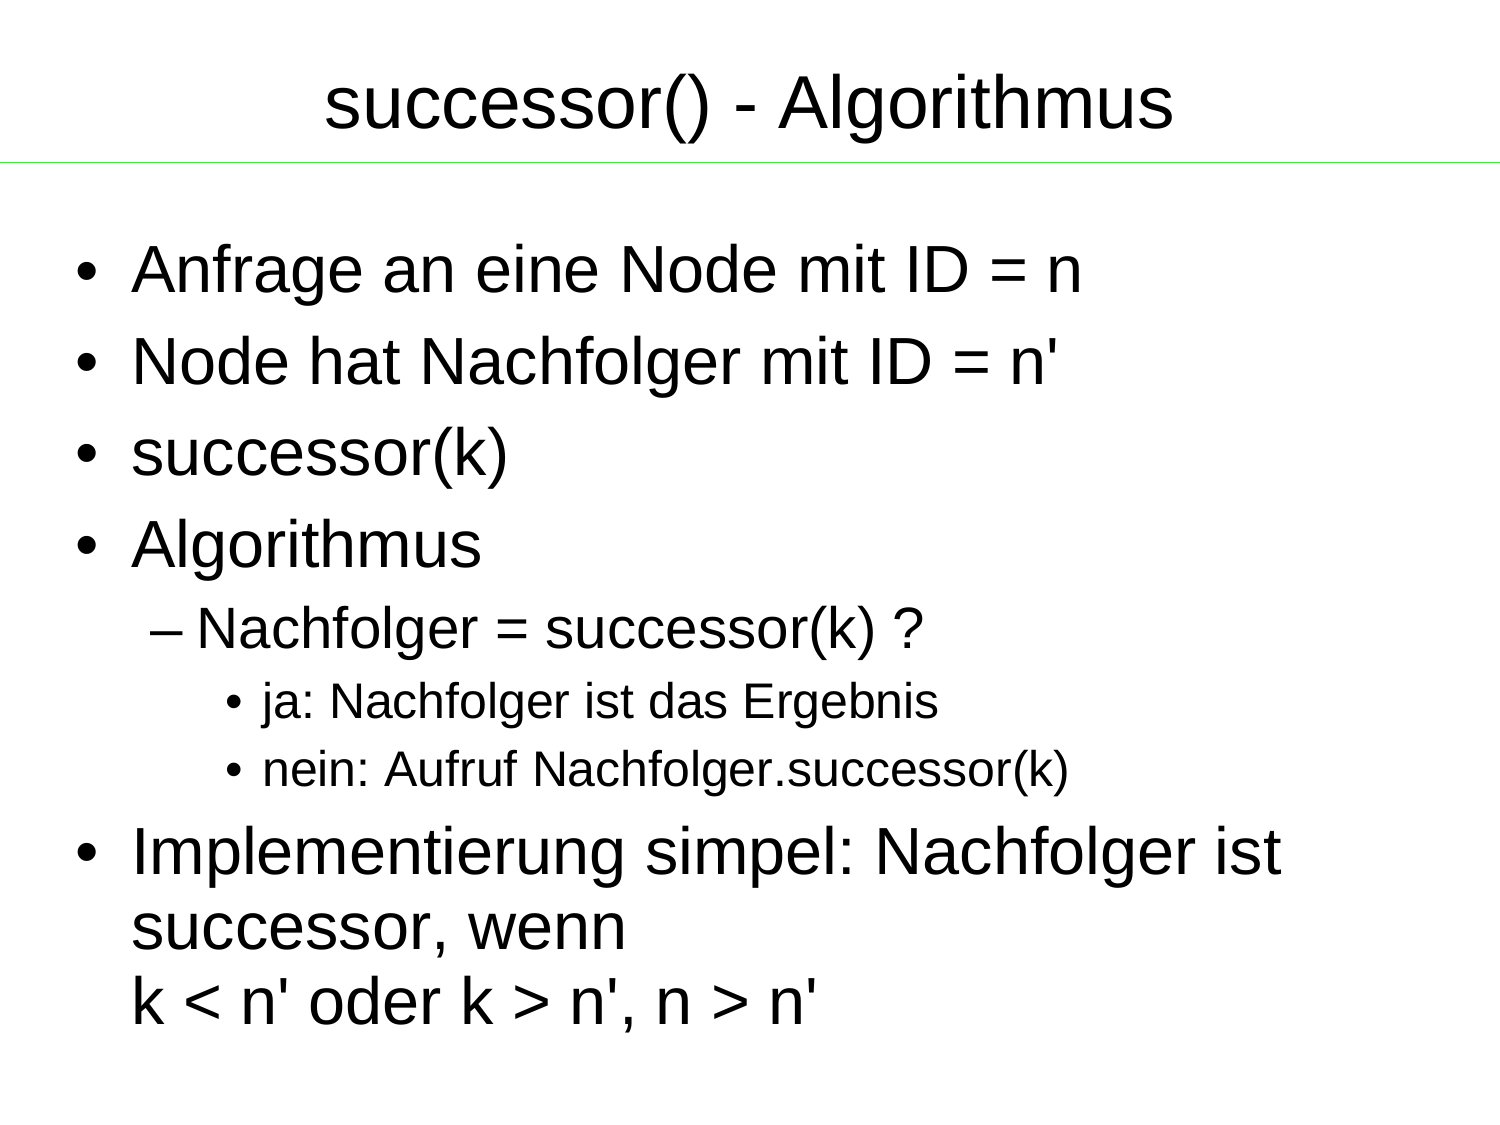

# successor() - Algorithmus
Anfrage an eine Node mit ID = n
Node hat Nachfolger mit ID = n'
successor(k)
Algorithmus
Nachfolger = successor(k) ?
ja: Nachfolger ist das Ergebnis
nein: Aufruf Nachfolger.successor(k)
Implementierung simpel: Nachfolger ist successor, wenn
k < n' oder k > n', n > n'